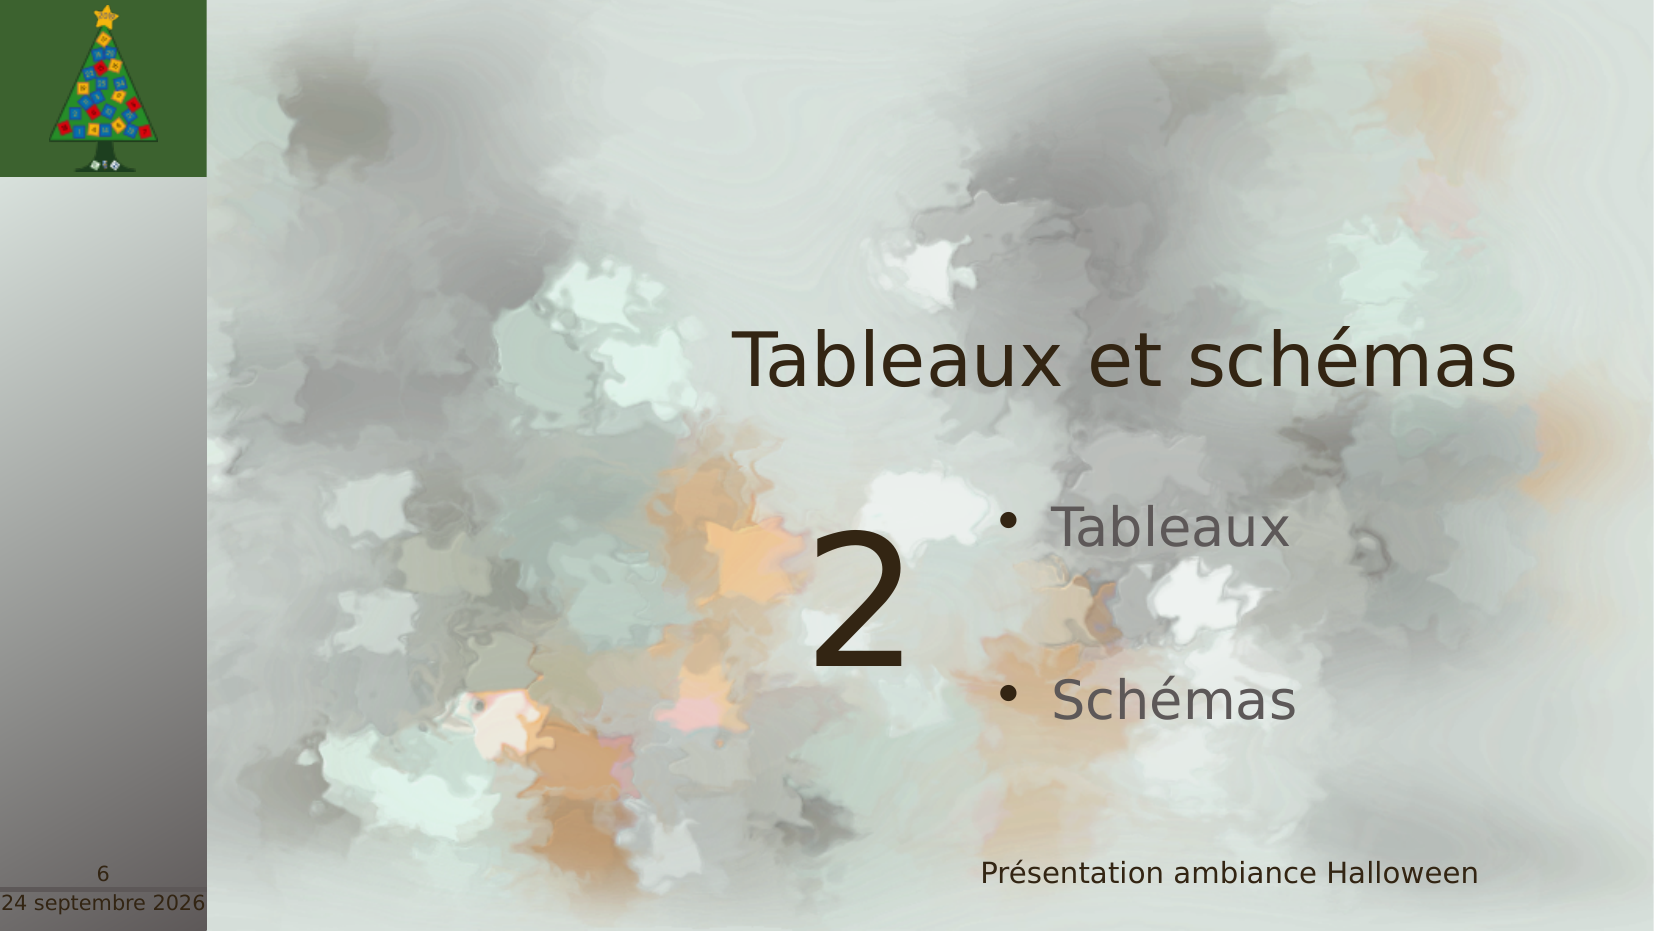

# Tableaux et schémas
2
Tableaux
Schémas
Présentation ambiance Halloween
6